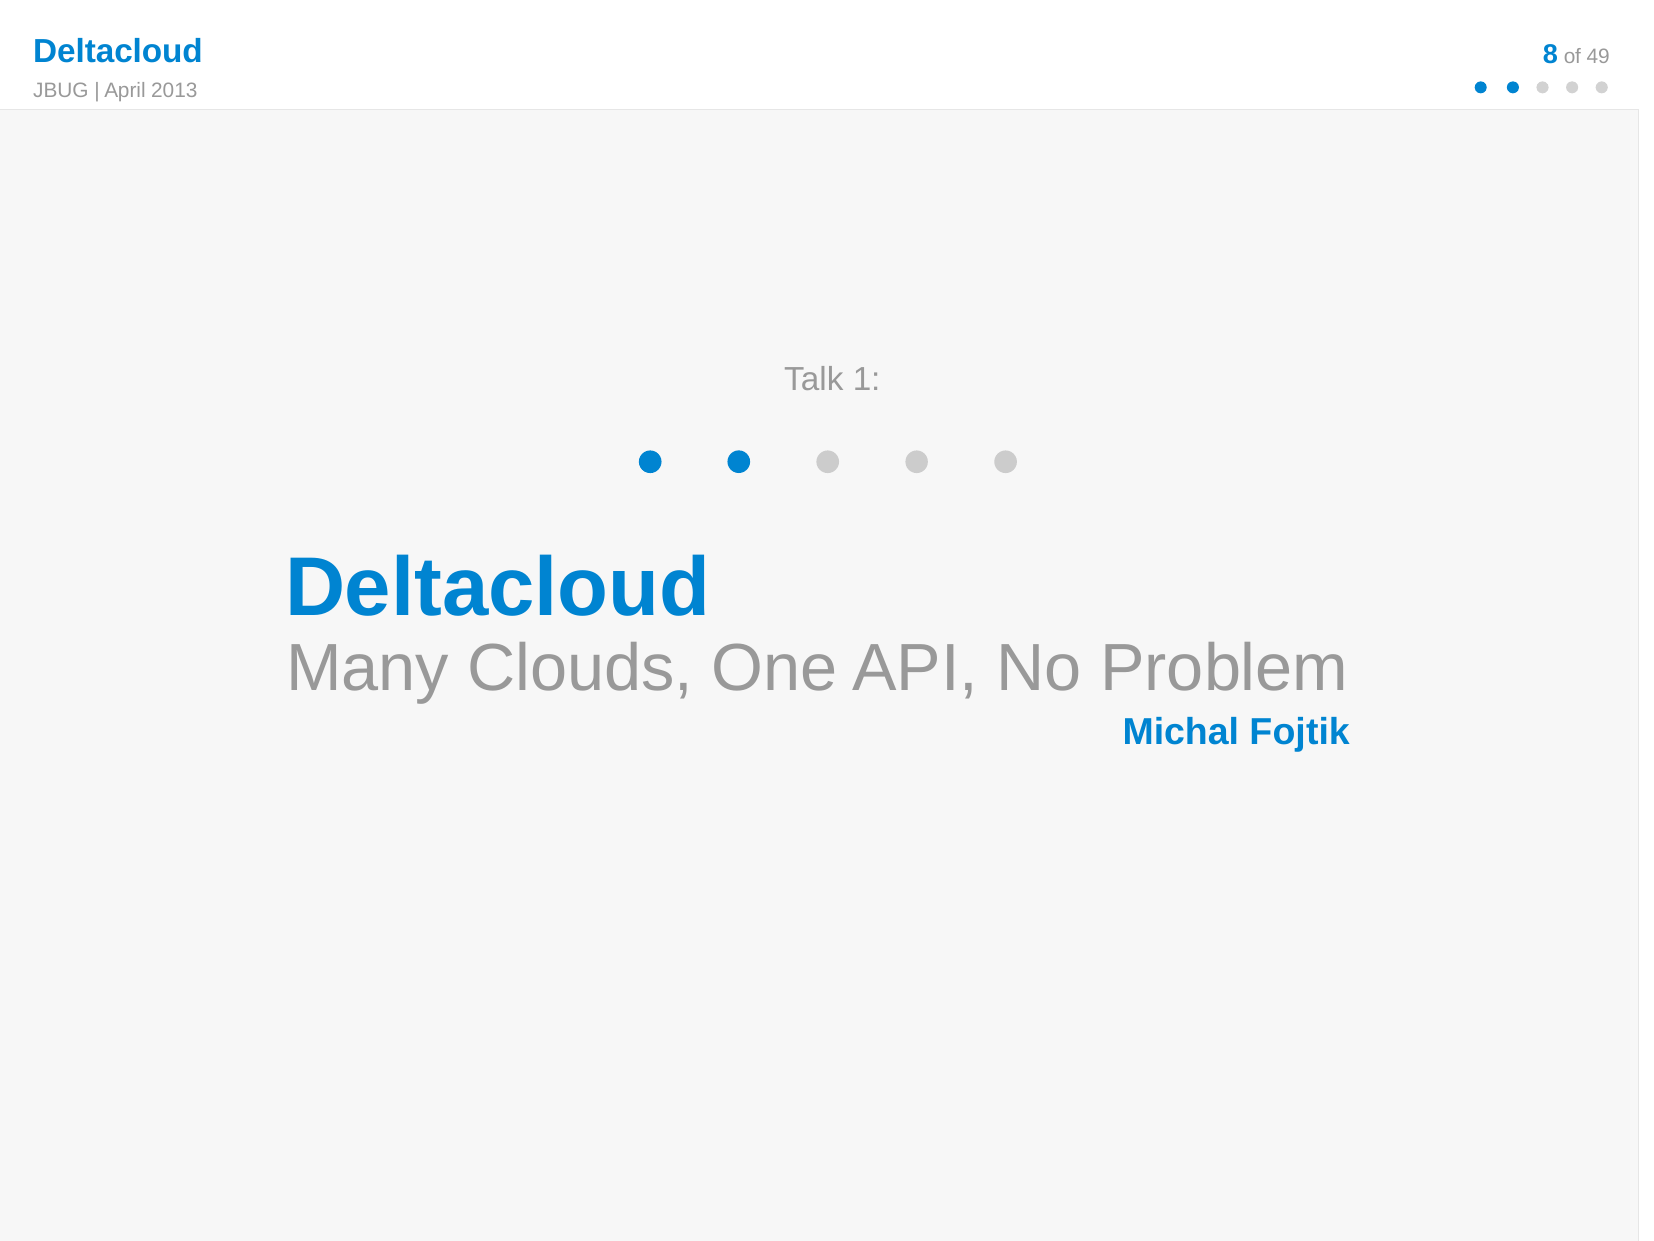

 of 49
Deltacloud
JBUG | April 2013
Talk 1:
# Deltacloud
Many Clouds, One API, No Problem
Michal Fojtik